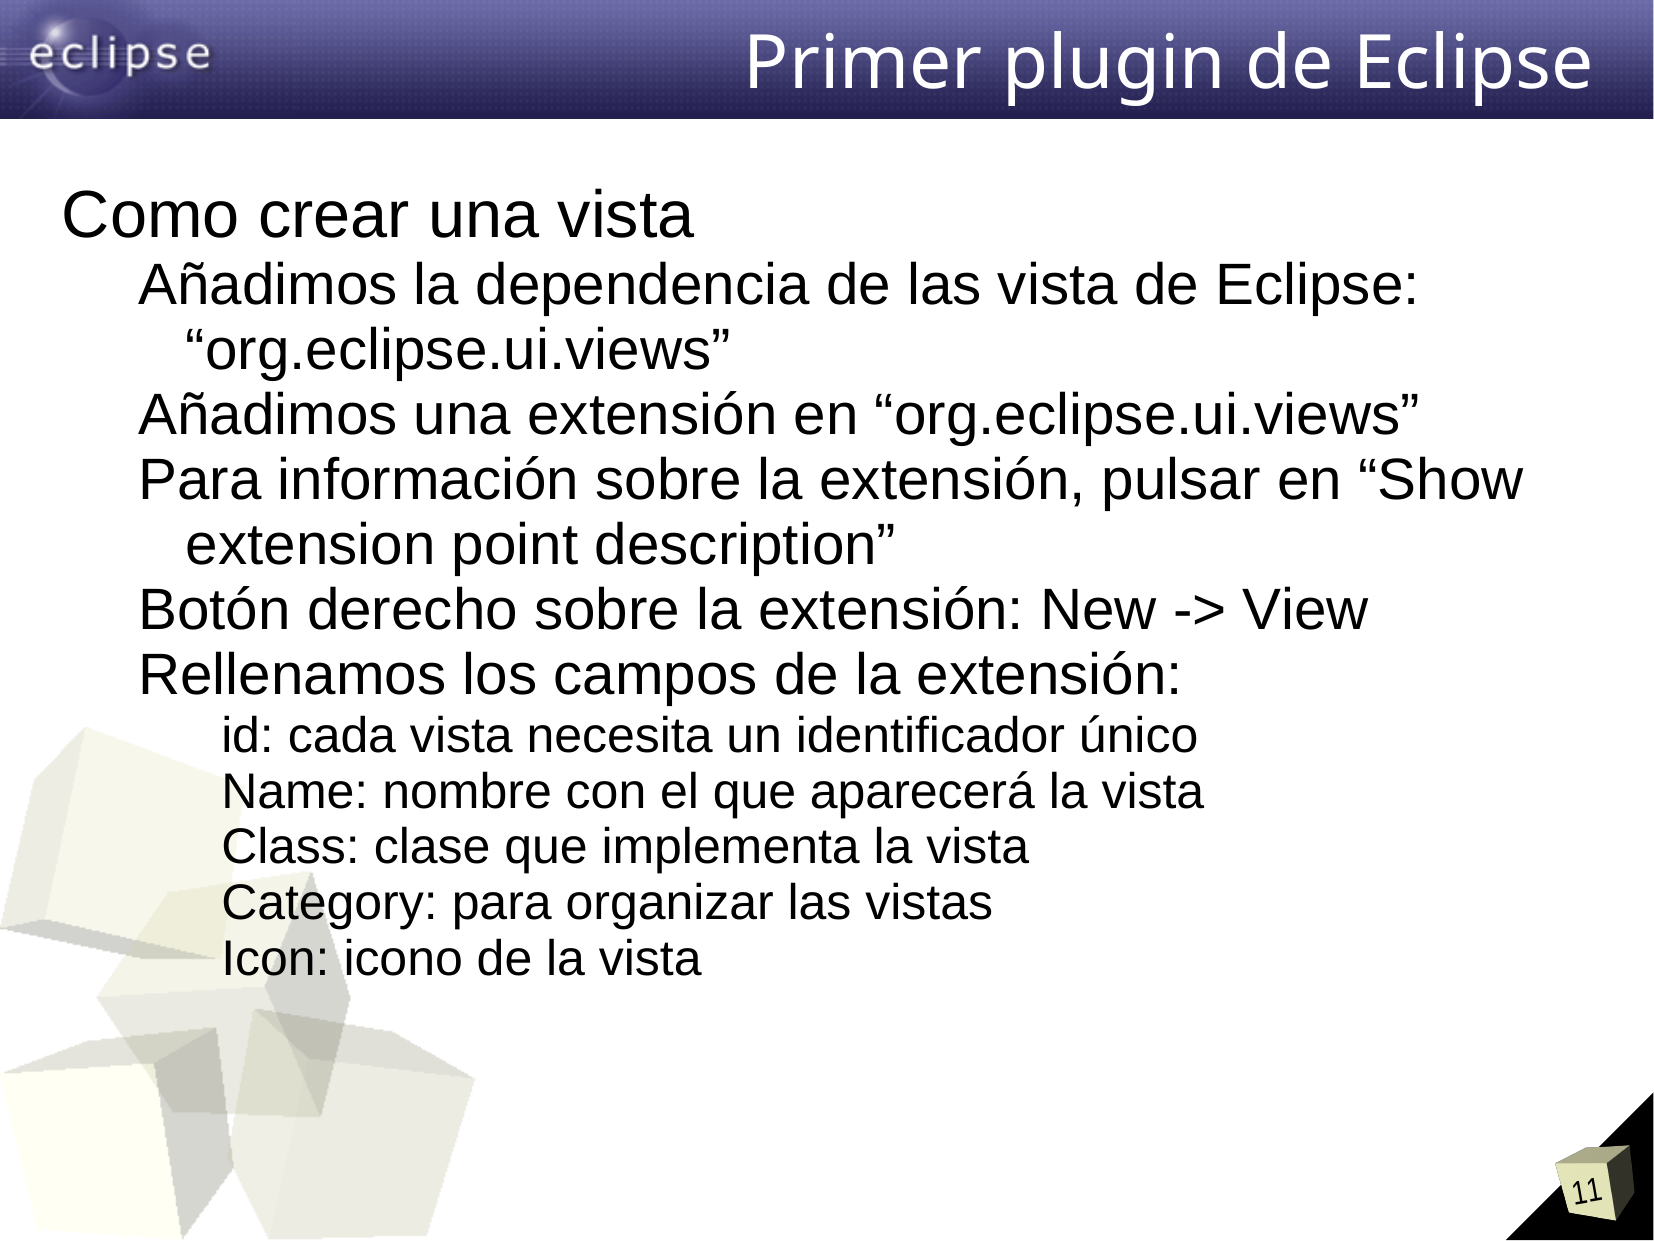

# Primer plugin de Eclipse
Como crear una vista
Añadimos la dependencia de las vista de Eclipse: “org.eclipse.ui.views”
Añadimos una extensión en “org.eclipse.ui.views”
Para información sobre la extensión, pulsar en “Show extension point description”
Botón derecho sobre la extensión: New -> View
Rellenamos los campos de la extensión:
id: cada vista necesita un identificador único
Name: nombre con el que aparecerá la vista
Class: clase que implementa la vista
Category: para organizar las vistas
Icon: icono de la vista